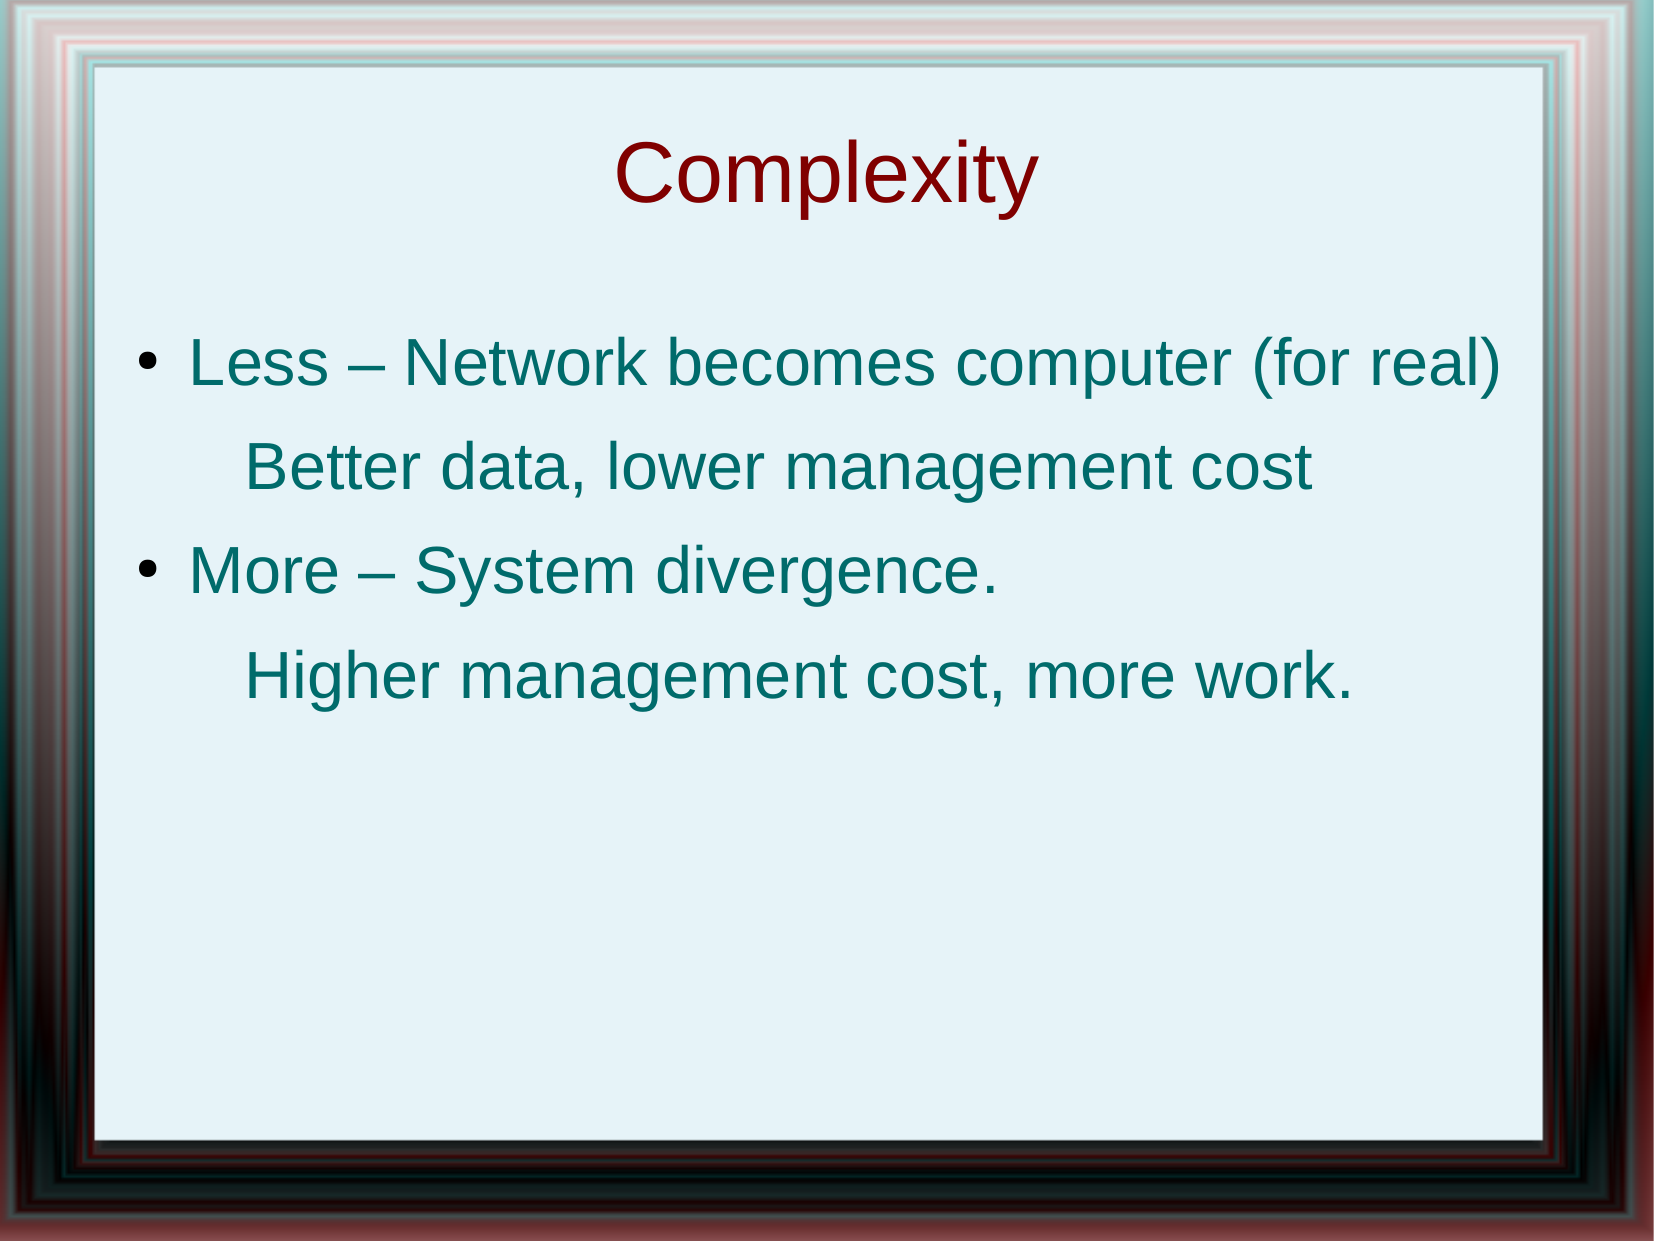

# Complexity
Less – Network becomes computer (for real)
 Better data, lower management cost
More – System divergence.
 Higher management cost, more work.